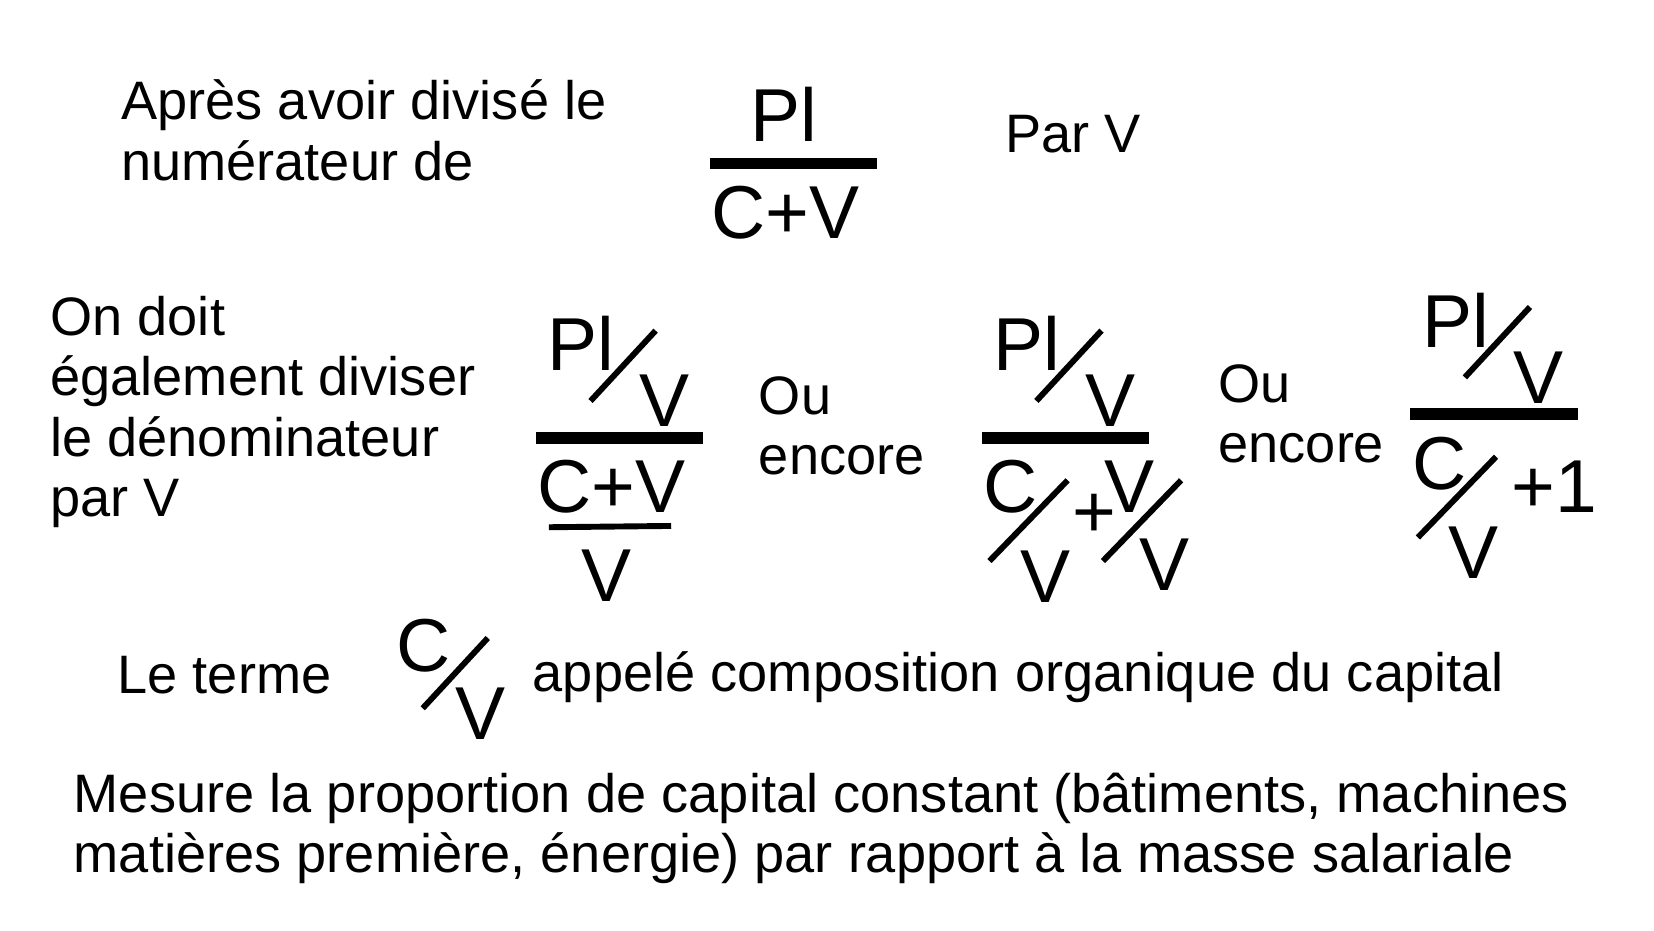

Après avoir divisé le numérateur de
Pl
C+V
Par V
Pl
V
C
+1
V
On doit également diviser le dénominateur par V
Pl
V
C
V
+
V
V
Pl
Ou encore
V
Ou encore
C+V
V
C
V
appelé composition organique du capital
Le terme
Mesure la proportion de capital constant (bâtiments, machines matières première, énergie) par rapport à la masse salariale